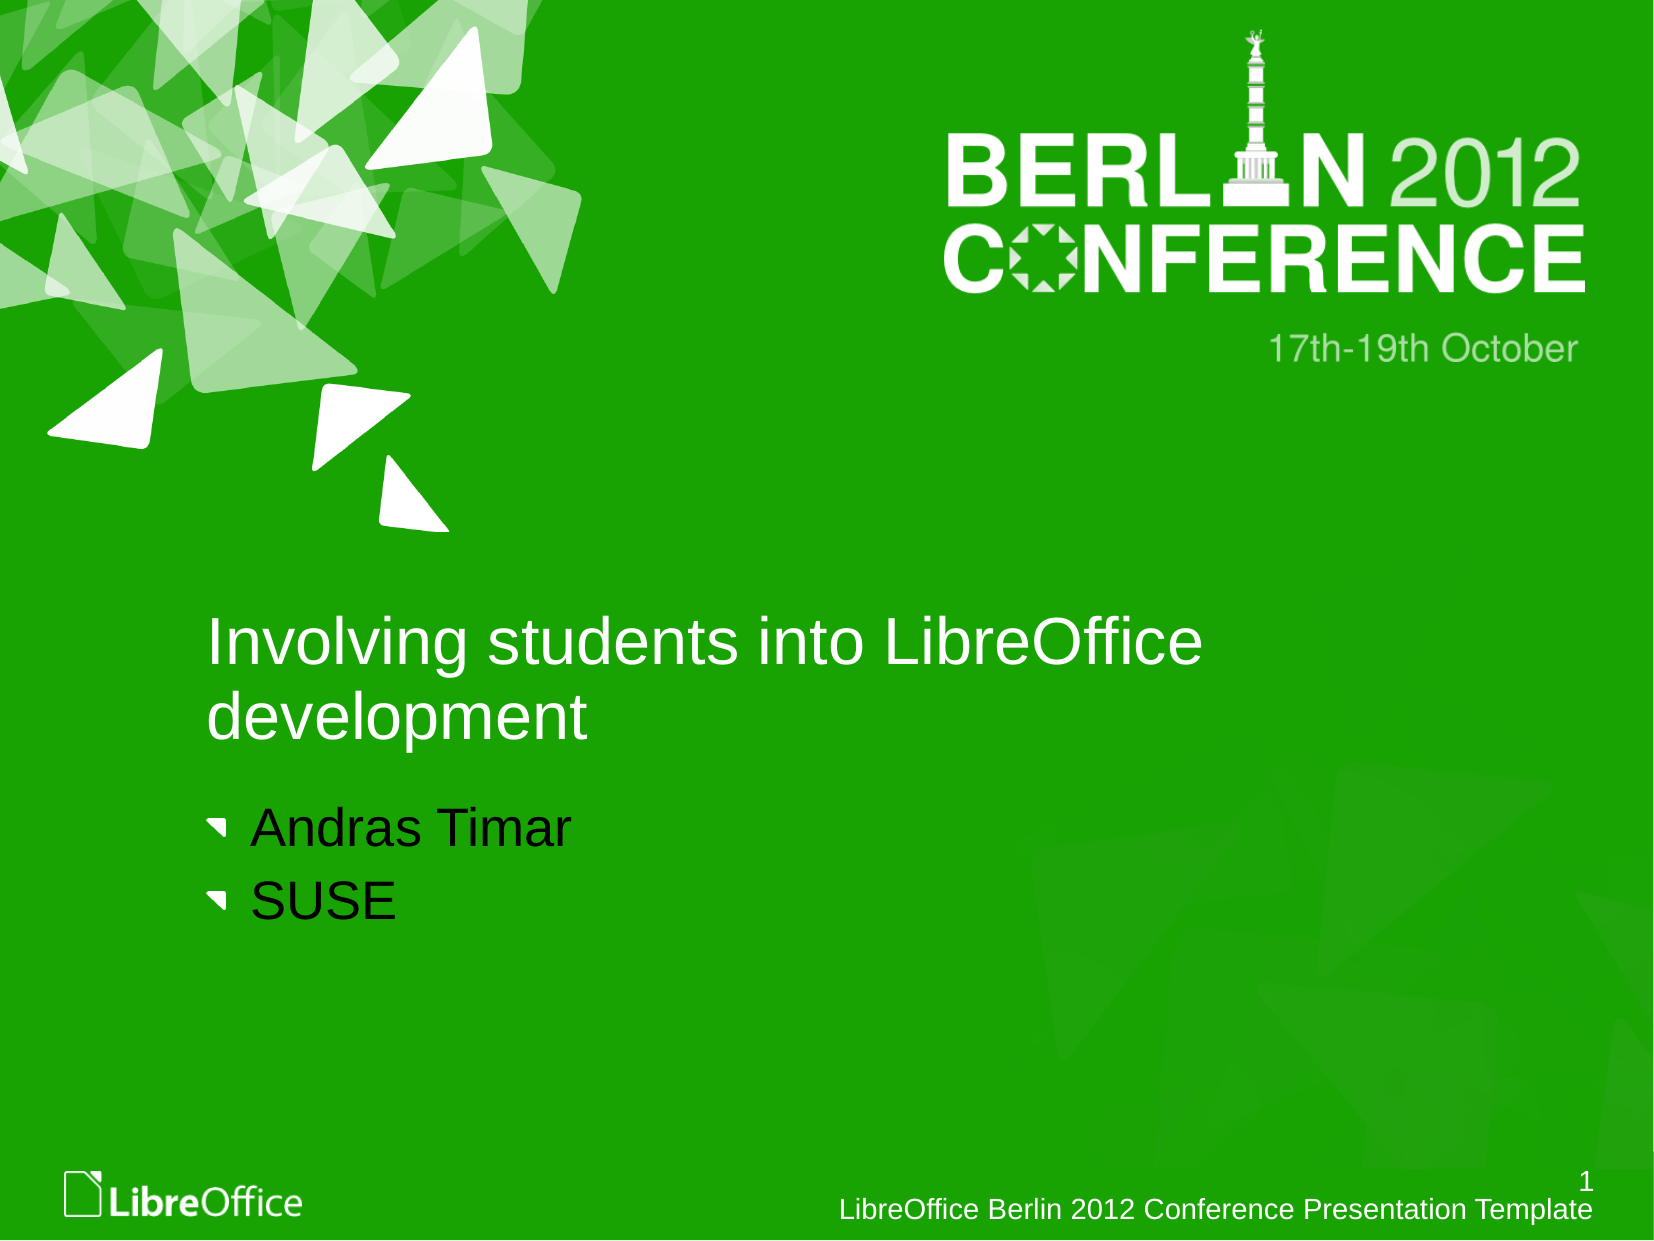

# Involving students into LibreOffice development
Andras Timar
SUSE
1
LibreOffice Berlin 2012 Conference Presentation Template